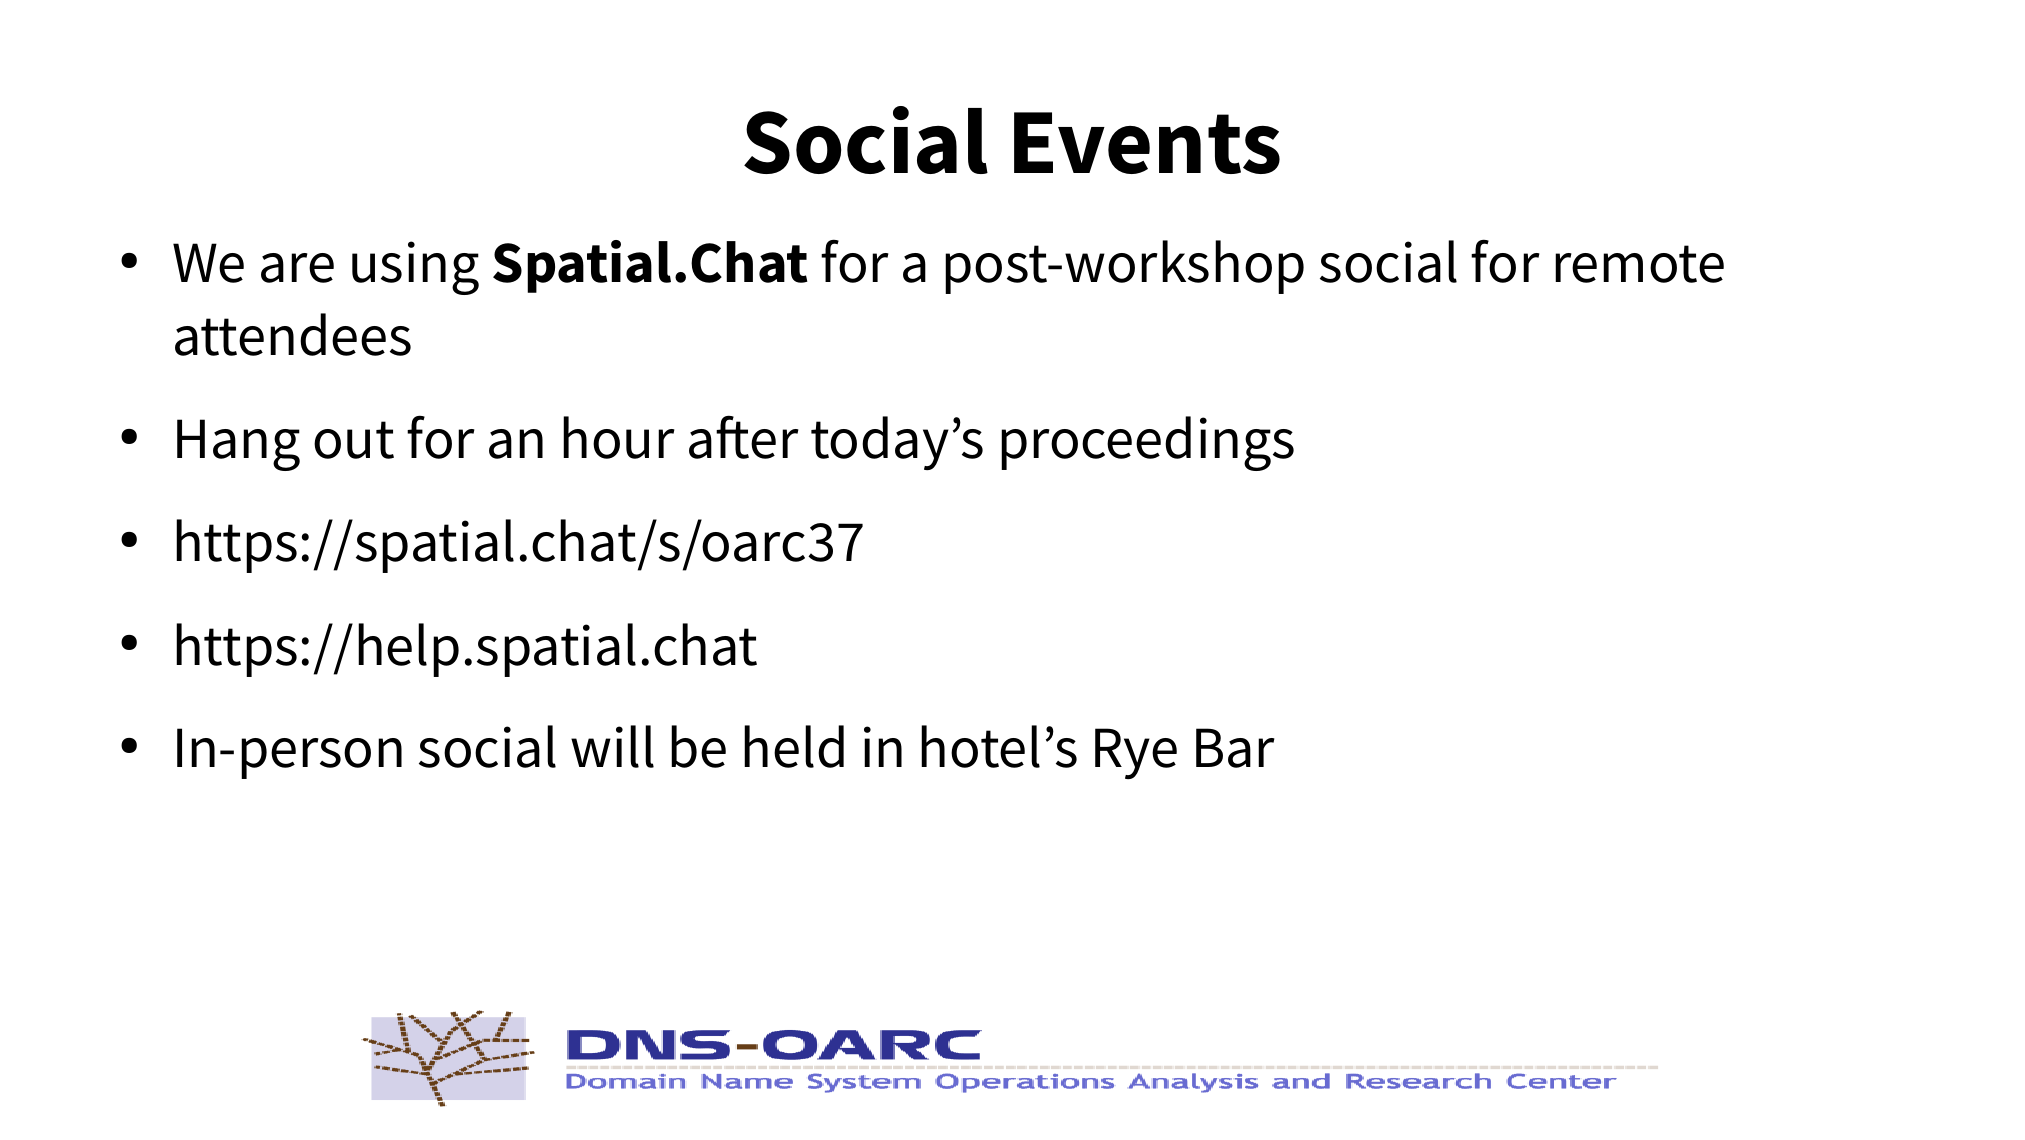

# Social Events
We are using Spatial.Chat for a post-workshop social for remote attendees
Hang out for an hour after today’s proceedings
https://spatial.chat/s/oarc37
https://help.spatial.chat
In-person social will be held in hotel’s Rye Bar